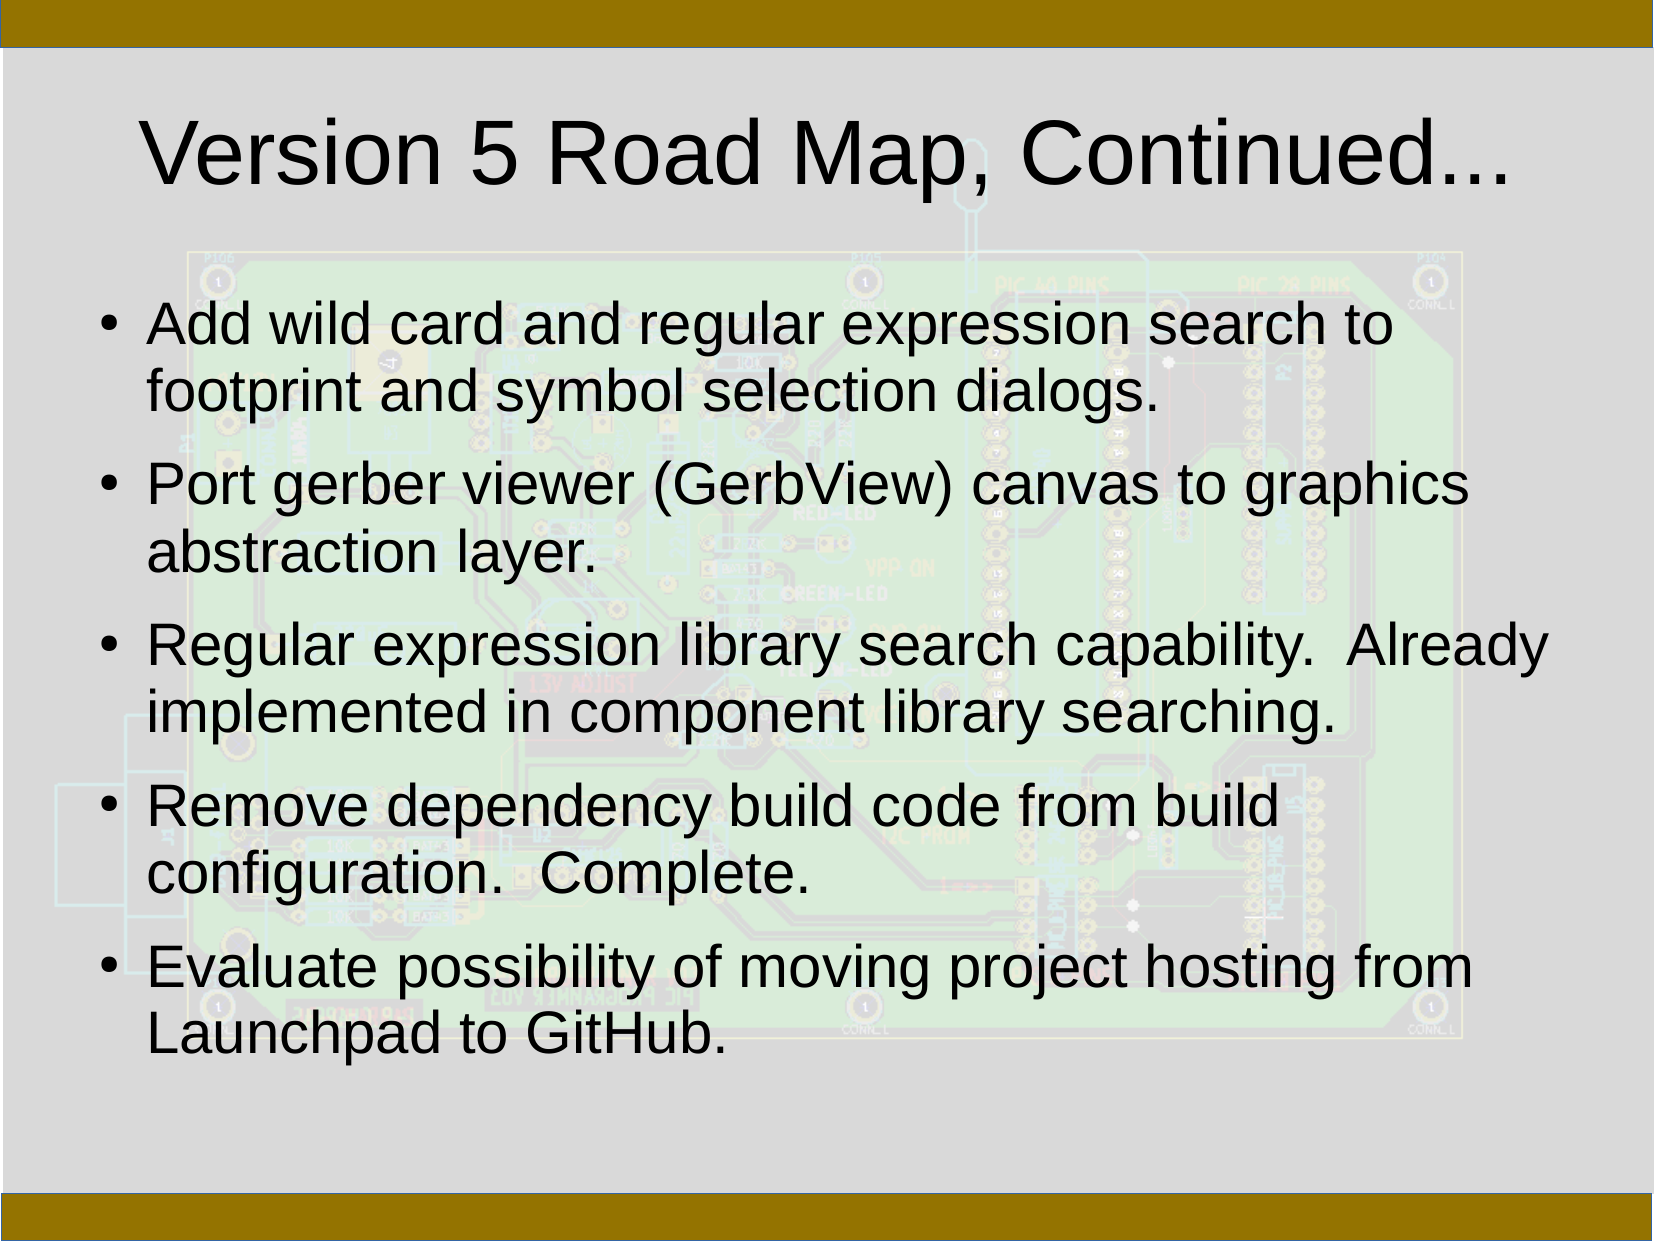

# Version 5 Road Map, Continued...
Add wild card and regular expression search to footprint and symbol selection dialogs.
Port gerber viewer (GerbView) canvas to graphics abstraction layer.
Regular expression library search capability. Already implemented in component library searching.
Remove dependency build code from build configuration. Complete.
Evaluate possibility of moving project hosting from Launchpad to GitHub.